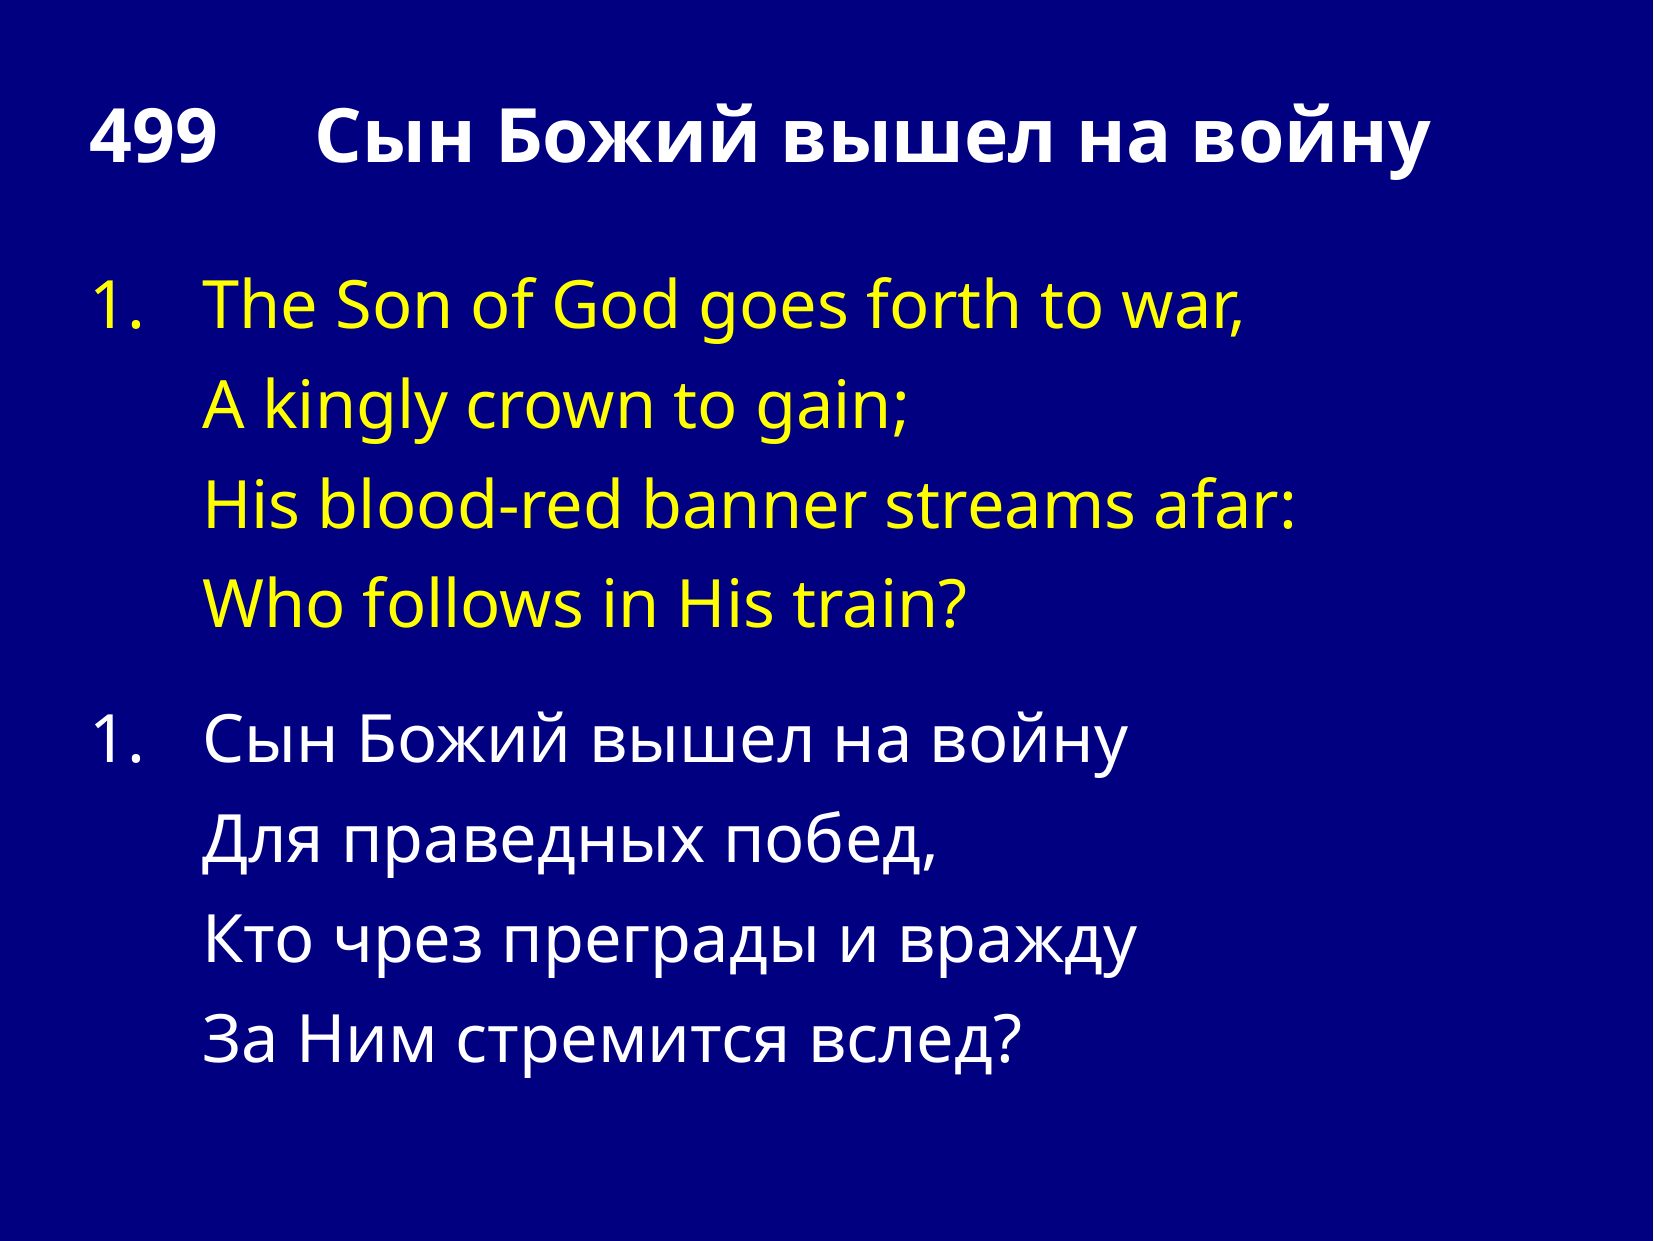

499	Сын Божий вышел на войну
1.	The Son of God goes forth to war,
	A kingly crown to gain;
	His blood-red banner streams afar:
	Who follows in His train?
1.	Сын Божий вышел на войну
	Для праведных побед,
	Кто чрез преграды и вражду
	За Ним стремится вслед?